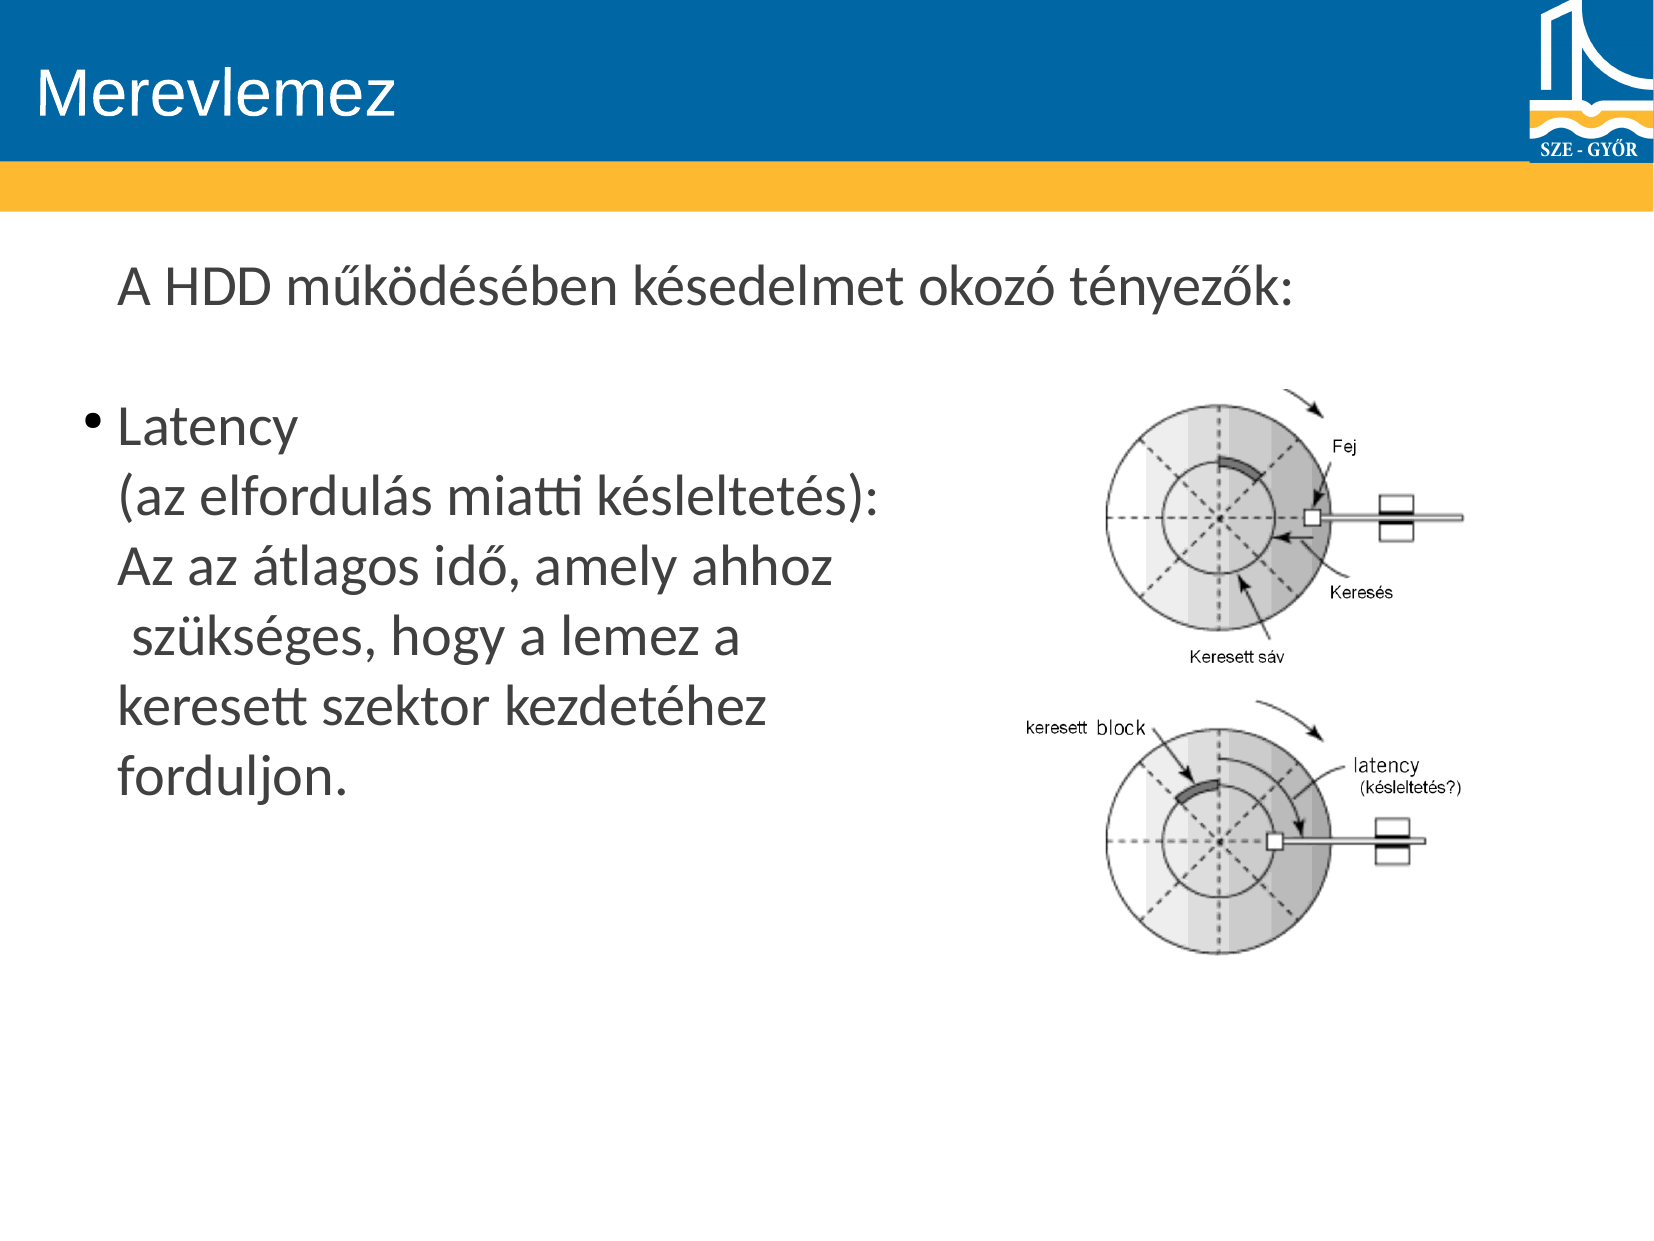

Merevlemez
A HDD működésében késedelmet okozó tényezők:
Latency
(az elfordulás miatti késleltetés):
Az az átlagos idő, amely ahhoz
 szükséges, hogy a lemez a
keresett szektor kezdetéhez
forduljon.